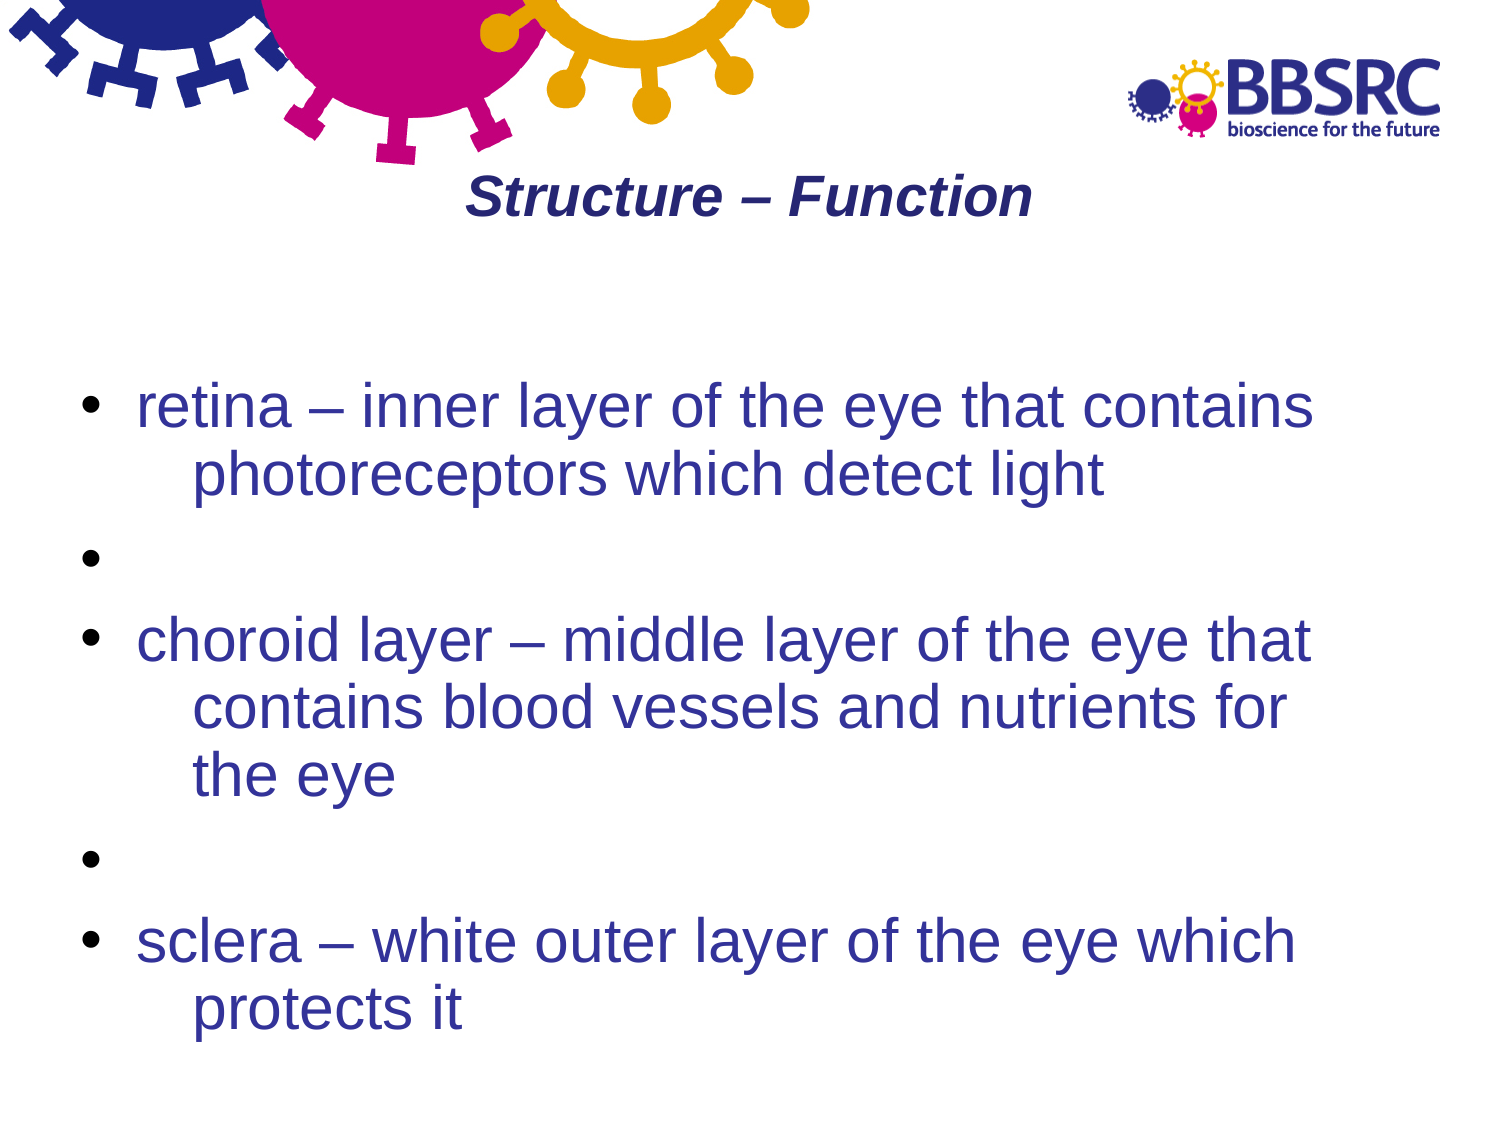

Structure – Function
# retina – inner layer of the eye that contains photoreceptors which detect light
choroid layer – middle layer of the eye that contains blood vessels and nutrients for the eye
sclera – white outer layer of the eye which protects it